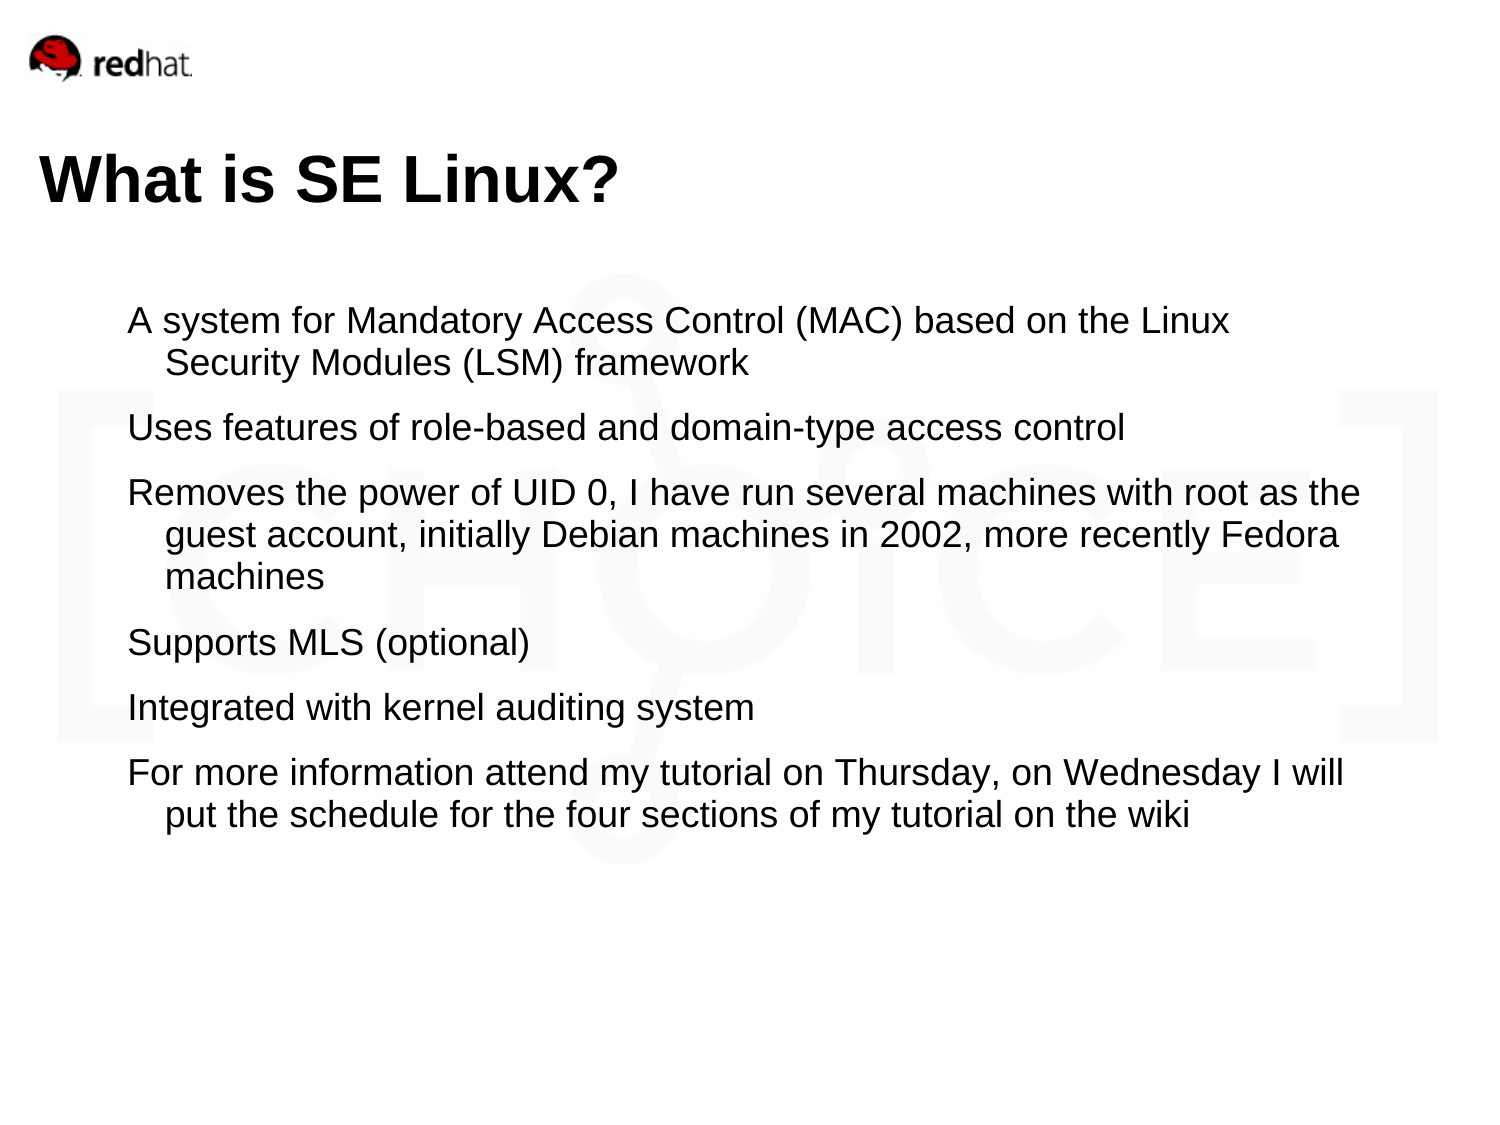

# What is SE Linux?
A system for Mandatory Access Control (MAC) based on the Linux Security Modules (LSM) framework
Uses features of role-based and domain-type access control
Removes the power of UID 0, I have run several machines with root as the guest account, initially Debian machines in 2002, more recently Fedora machines
Supports MLS (optional)
Integrated with kernel auditing system
For more information attend my tutorial on Thursday, on Wednesday I will put the schedule for the four sections of my tutorial on the wiki